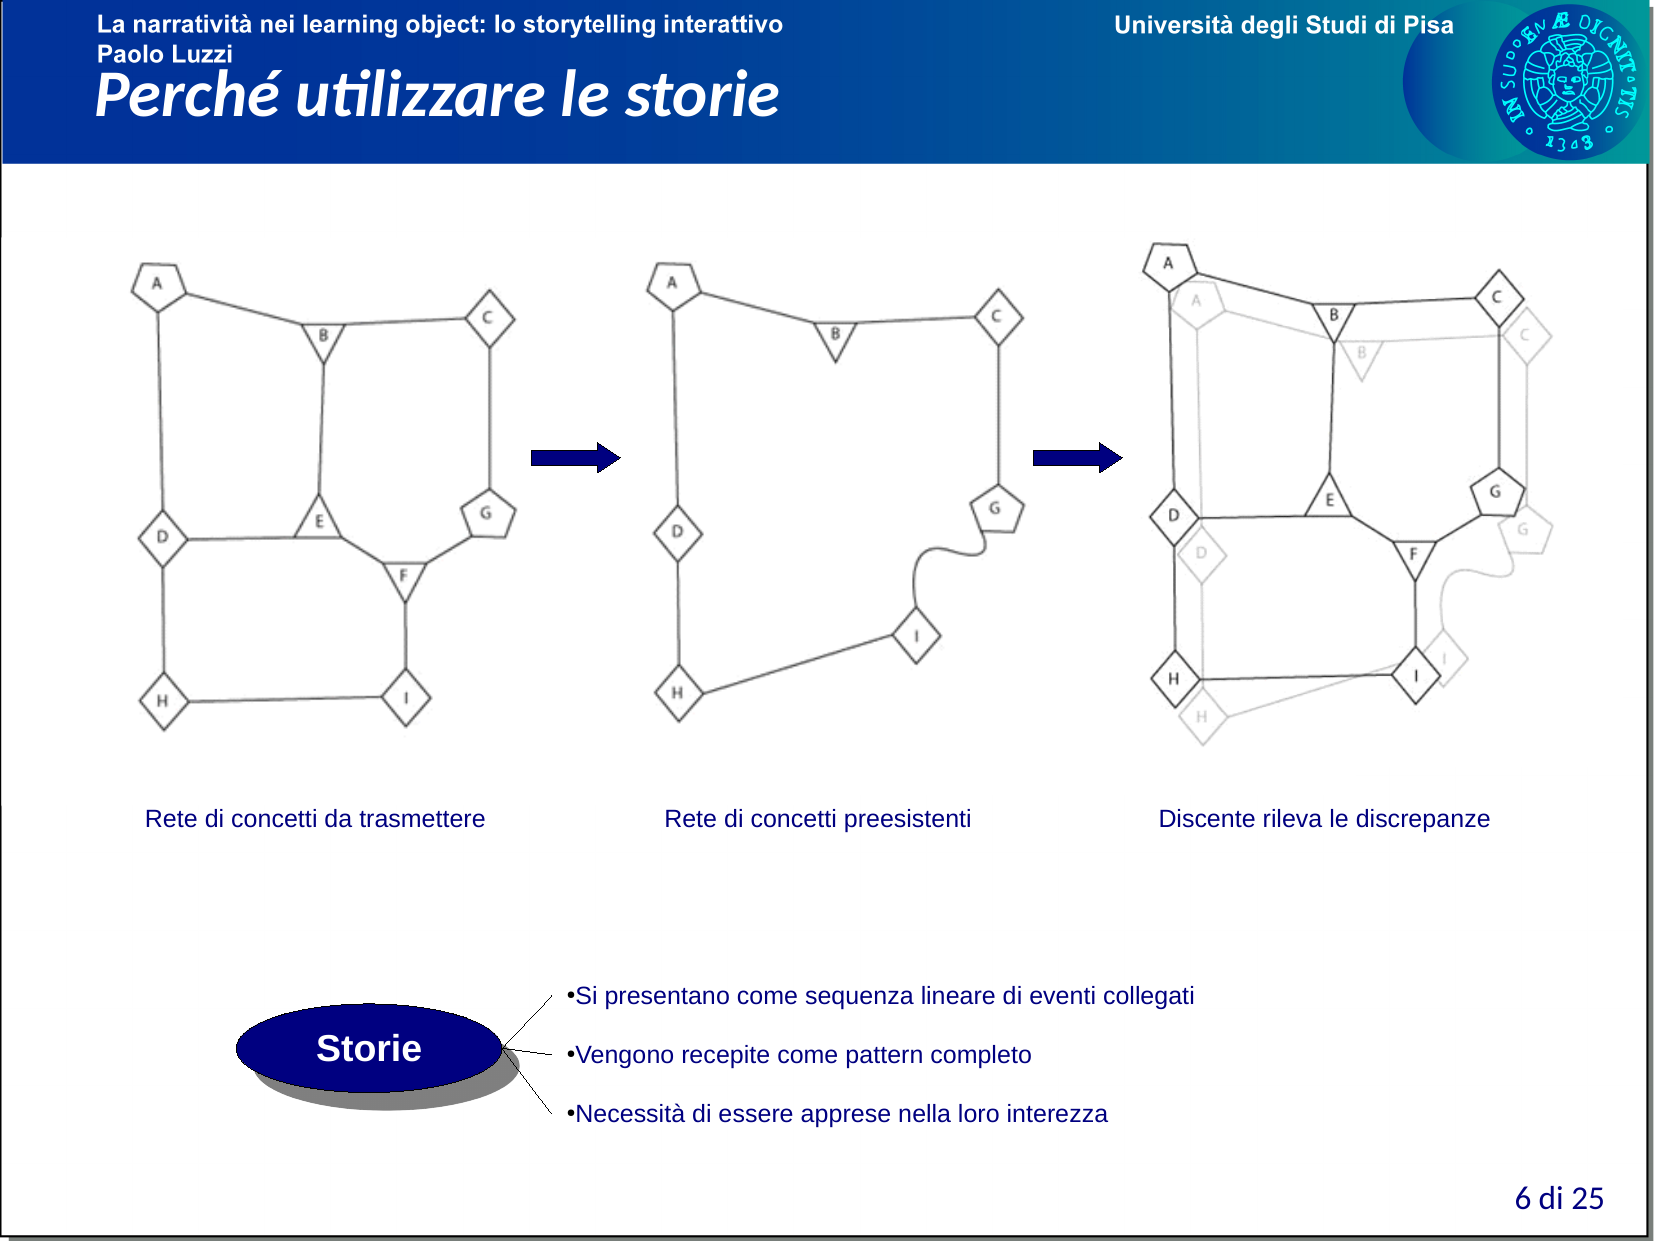

Perché utilizzare le storie
Rete di concetti da trasmettere
Rete di concetti preesistenti
Discente rileva le discrepanze
Si presentano come sequenza lineare di eventi collegati
Storie
Vengono recepite come pattern completo
Necessità di essere apprese nella loro interezza
6
6 di 25